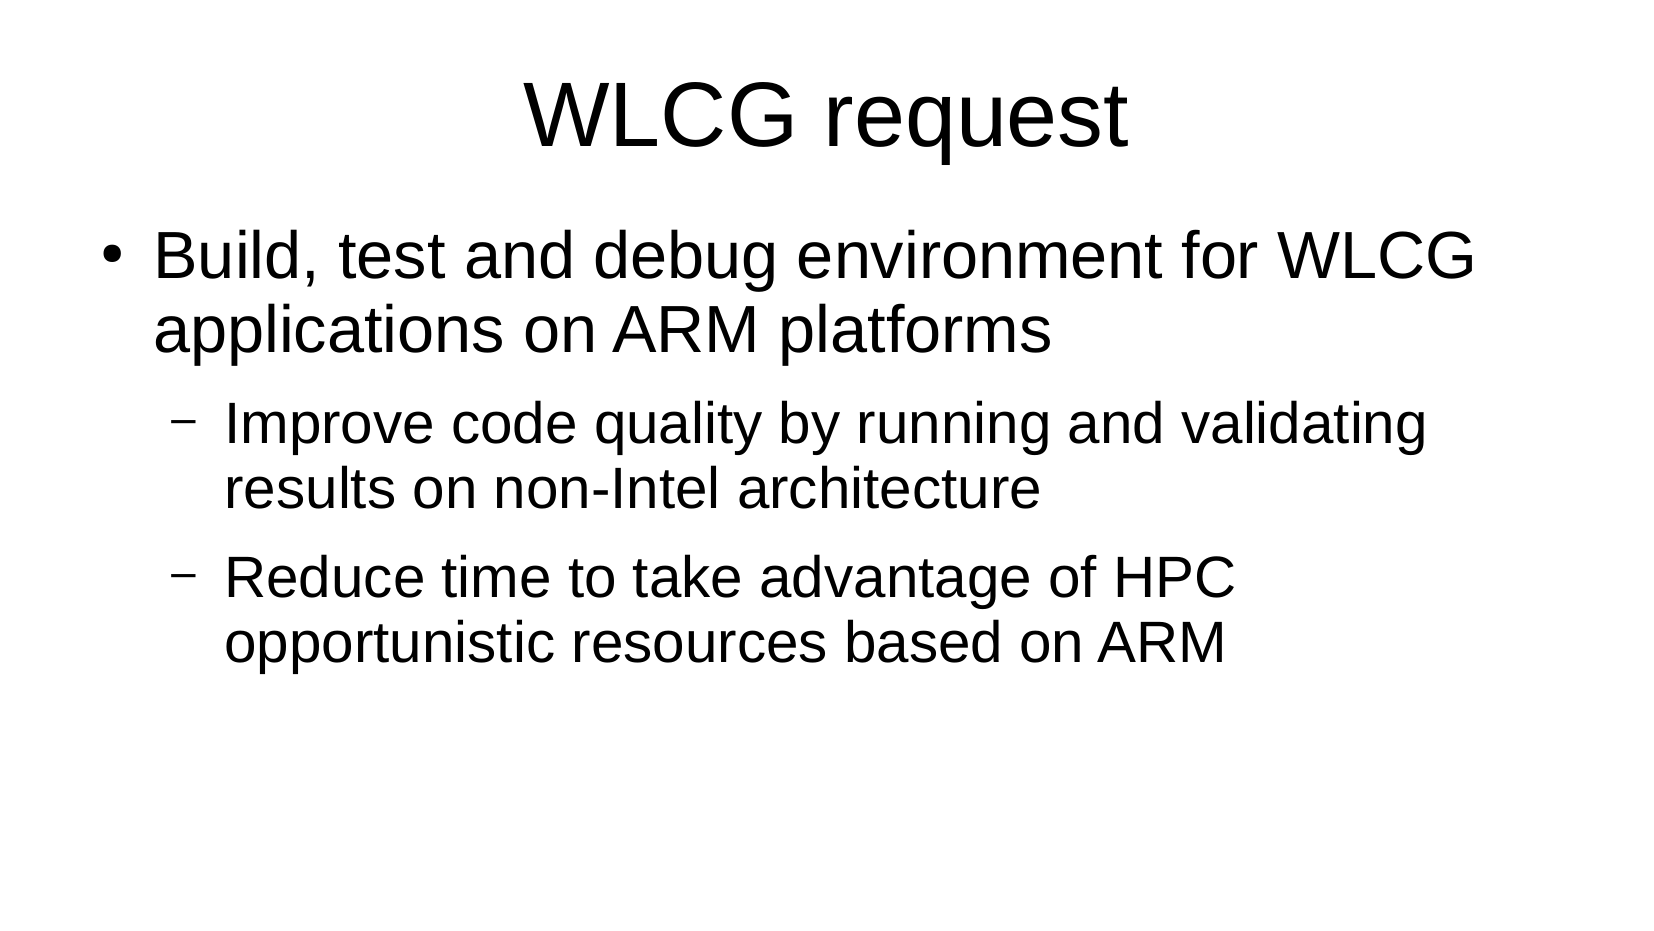

# WLCG request
Build, test and debug environment for WLCG applications on ARM platforms
Improve code quality by running and validating results on non-Intel architecture
Reduce time to take advantage of HPC opportunistic resources based on ARM